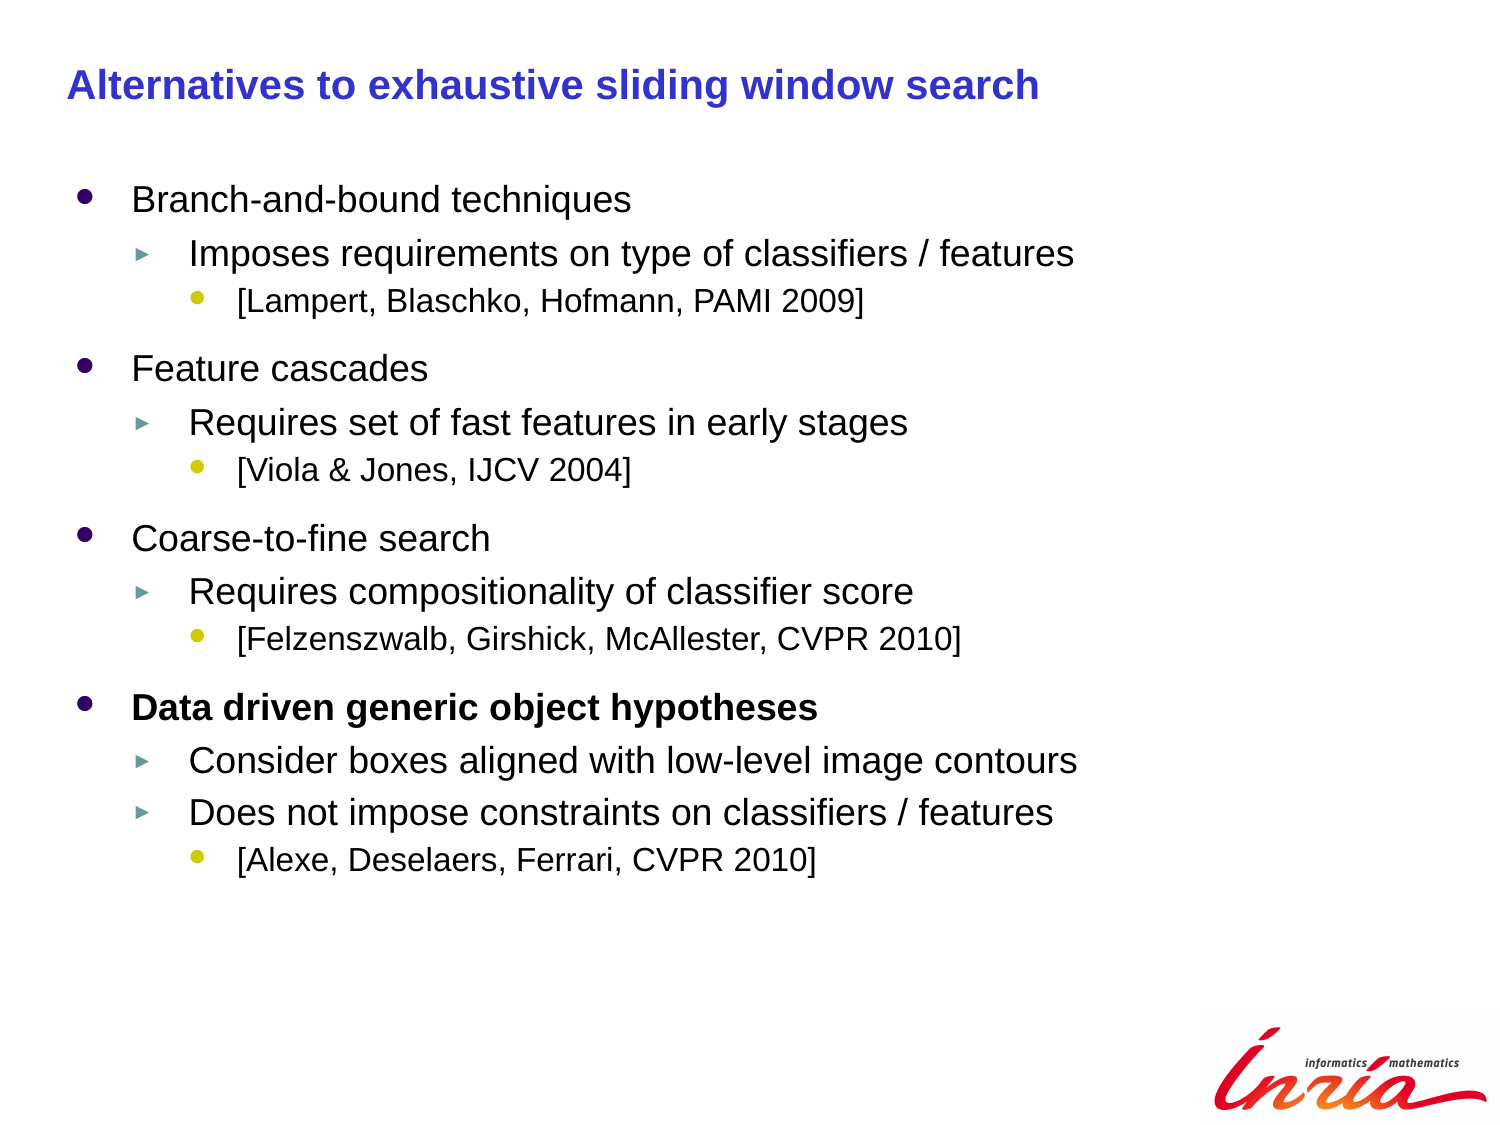

# Alternatives to exhaustive sliding window search
Branch-and-bound techniques
Imposes requirements on type of classifiers / features
[Lampert, Blaschko, Hofmann, PAMI 2009]
Feature cascades
Requires set of fast features in early stages
[Viola & Jones, IJCV 2004]
Coarse-to-fine search
Requires compositionality of classifier score
[Felzenszwalb, Girshick, McAllester, CVPR 2010]
Data driven generic object hypotheses
Consider boxes aligned with low-level image contours
Does not impose constraints on classifiers / features
[Alexe, Deselaers, Ferrari, CVPR 2010]